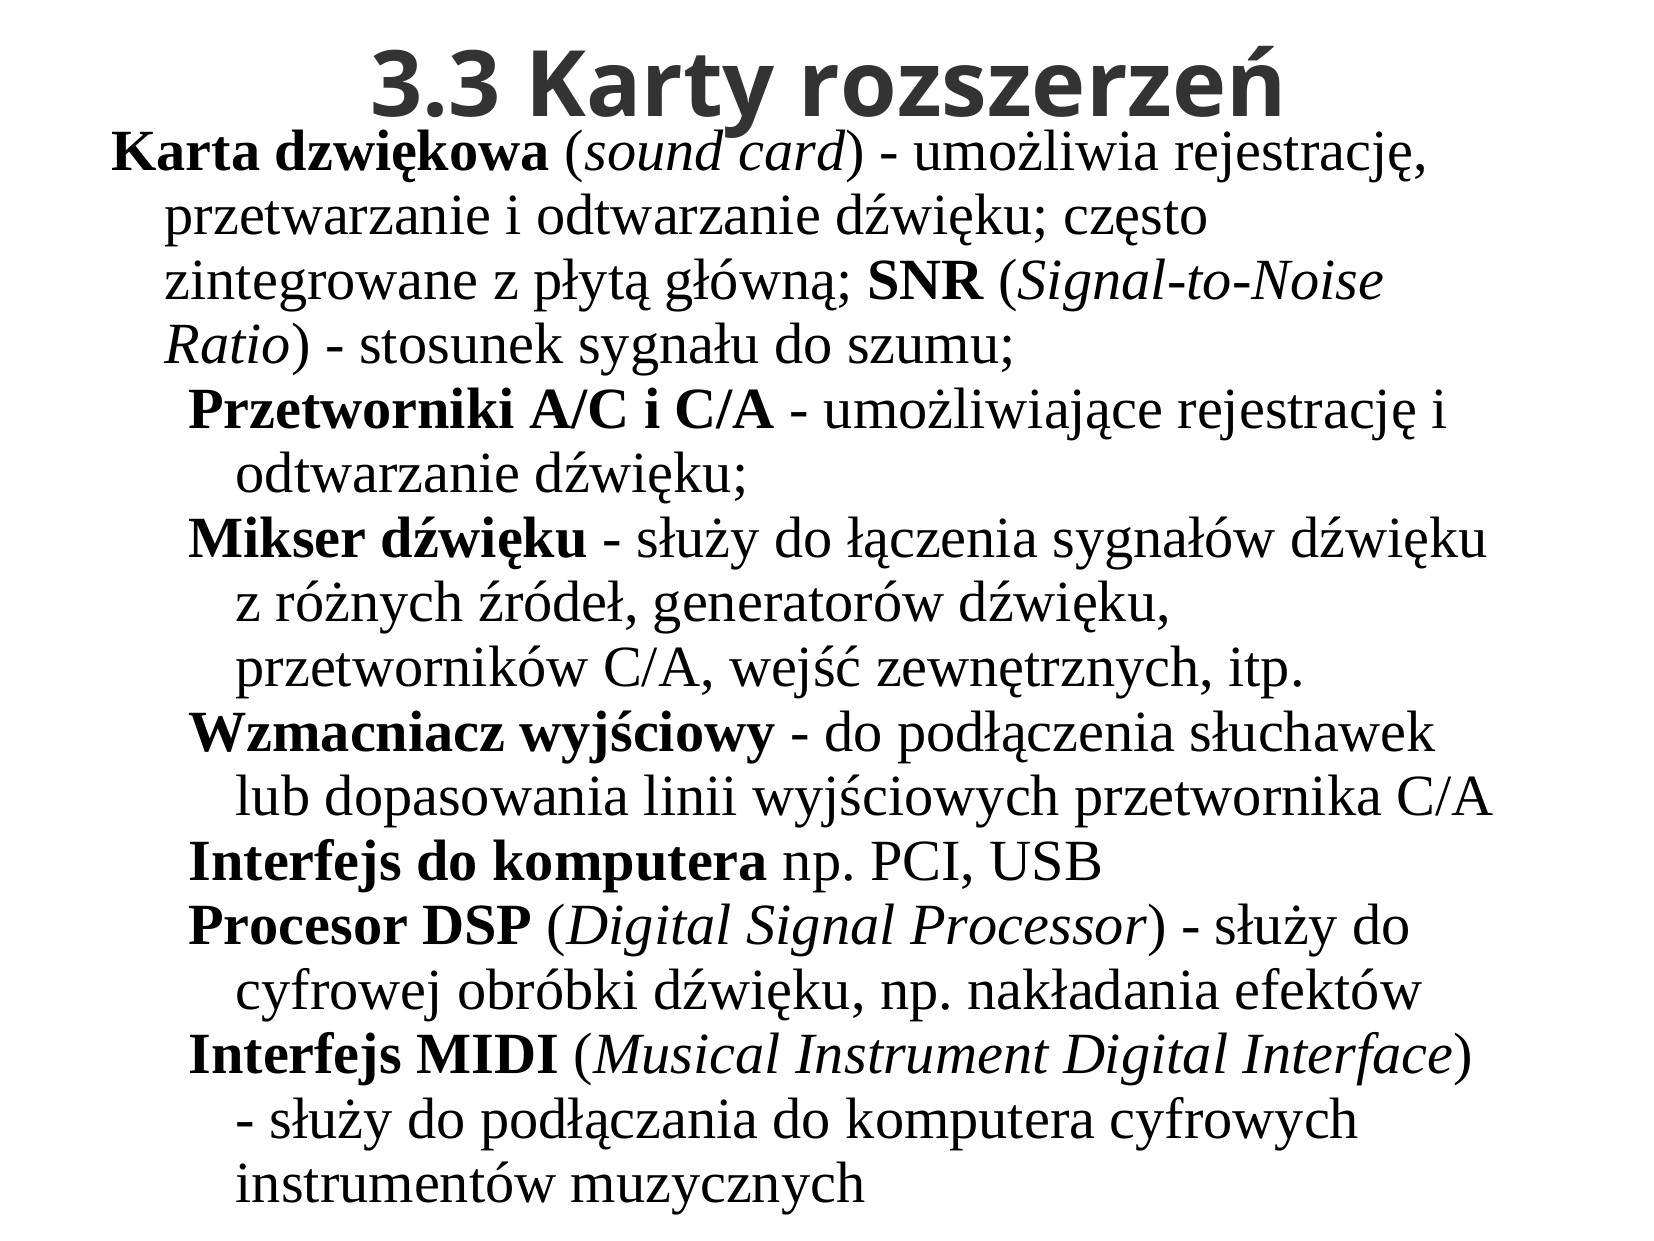

# 3.3 Karty rozszerzeń
Karta dzwiękowa (sound card) - umożliwia rejestrację, przetwarzanie i odtwarzanie dźwięku; często zintegrowane z płytą główną; SNR (Signal-to-Noise Ratio) - stosunek sygnału do szumu;
Przetworniki A/C i C/A - umożliwiające rejestrację i odtwarzanie dźwięku;
Mikser dźwięku - służy do łączenia sygnałów dźwięku z różnych źródeł, generatorów dźwięku, przetworników C/A, wejść zewnętrznych, itp.
Wzmacniacz wyjściowy - do podłączenia słuchawek lub dopasowania linii wyjściowych przetwornika C/A
Interfejs do komputera np. PCI, USB
Procesor DSP (Digital Signal Processor) - służy do cyfrowej obróbki dźwięku, np. nakładania efektów
Interfejs MIDI (Musical Instrument Digital Interface) - służy do podłączania do komputera cyfrowych instrumentów muzycznych